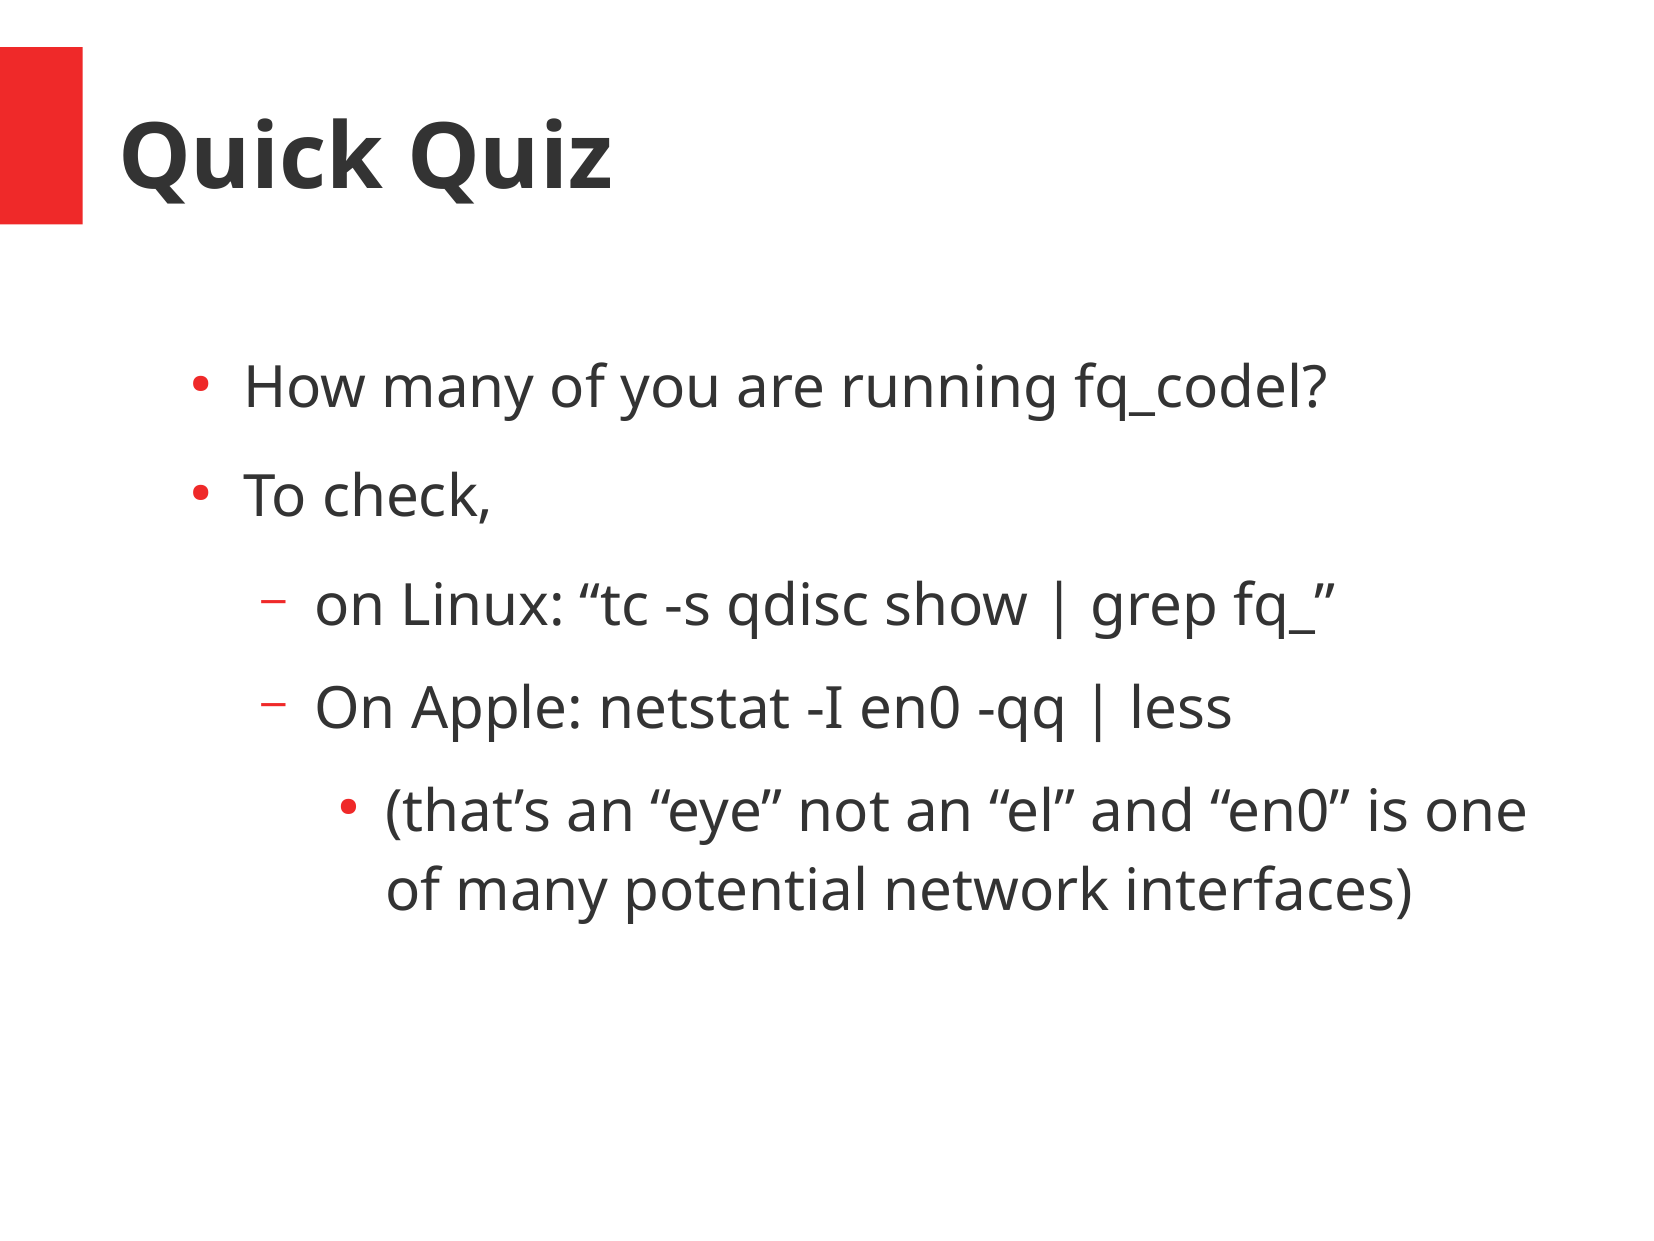

# Quick Quiz
How many of you are running fq_codel?
To check,
on Linux: “tc -s qdisc show | grep fq_”
On Apple: netstat -I en0 -qq | less
(that’s an “eye” not an “el” and “en0” is one of many potential network interfaces)